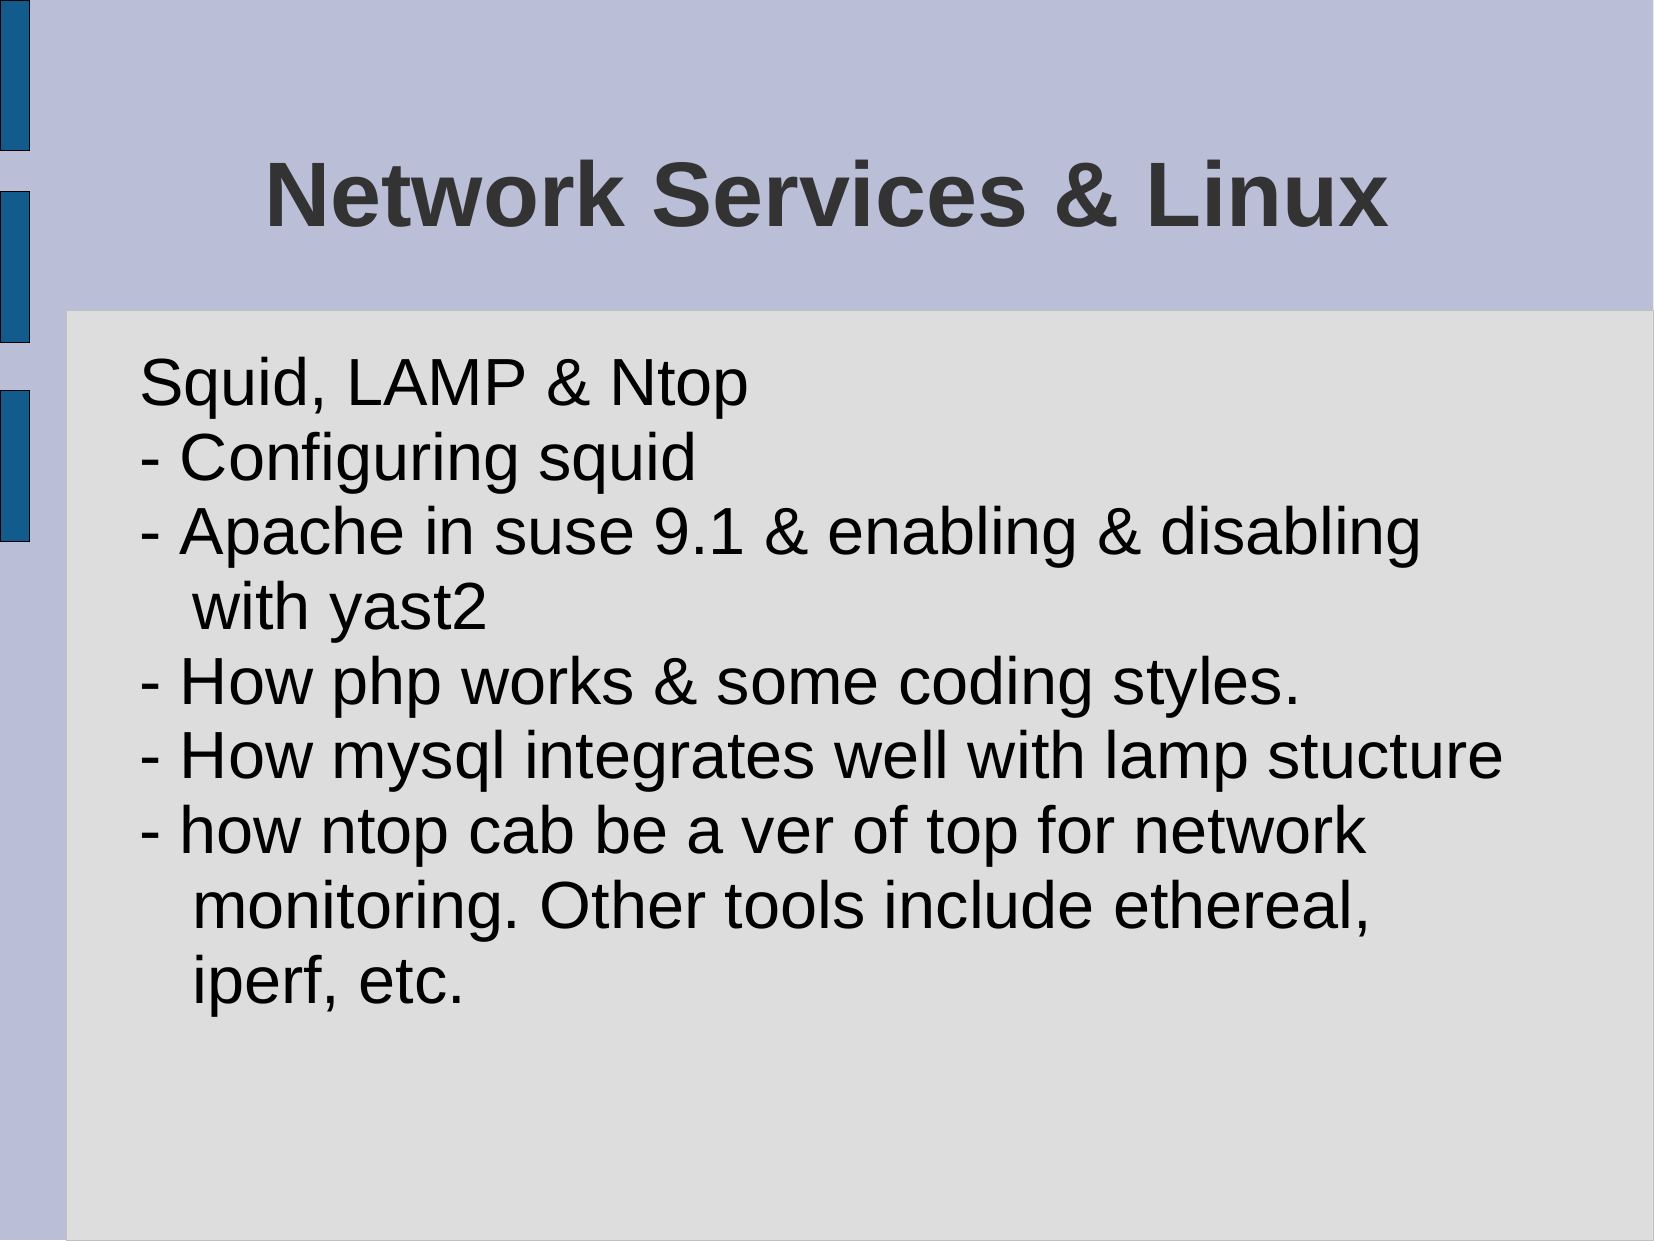

# Network Services & Linux
Squid, LAMP & Ntop
- Configuring squid
- Apache in suse 9.1 & enabling & disabling with yast2
- How php works & some coding styles.
- How mysql integrates well with lamp stucture
- how ntop cab be a ver of top for network monitoring. Other tools include ethereal, iperf, etc.